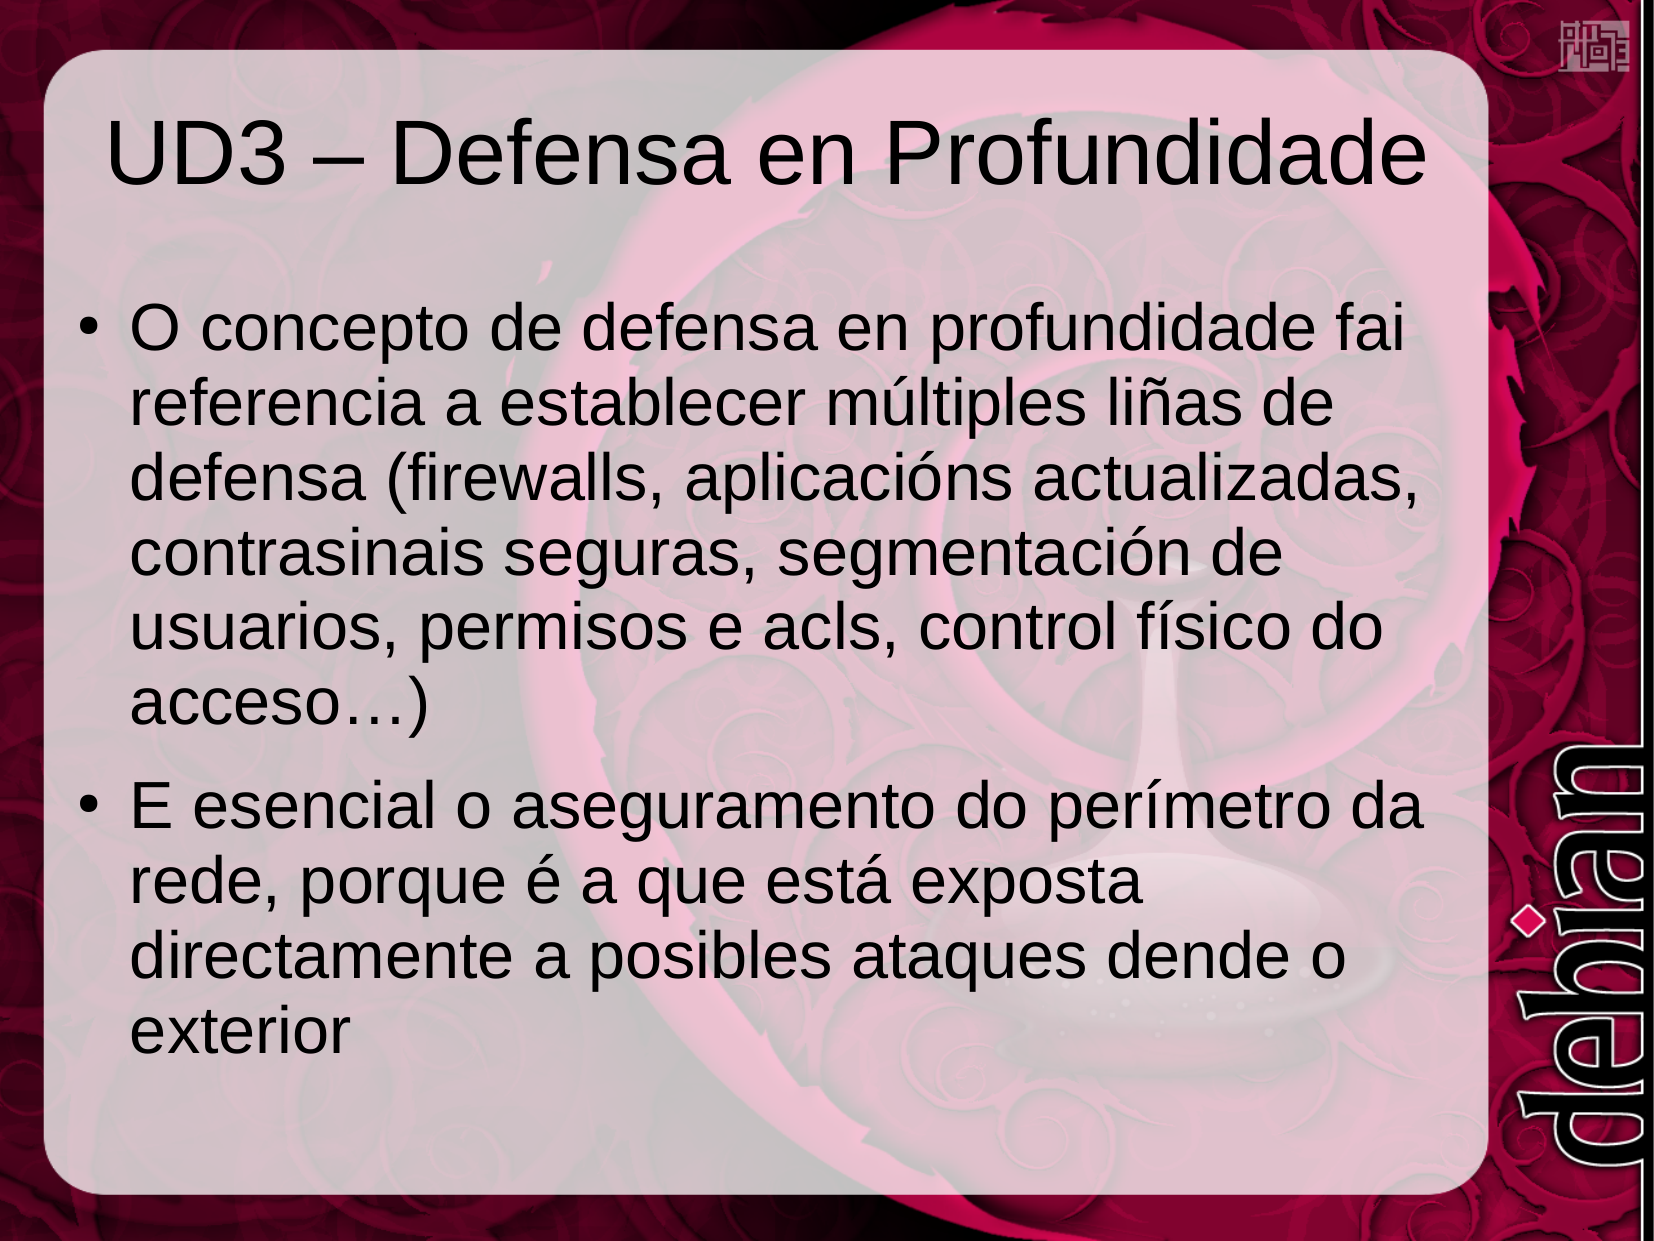

# UD3 – Defensa en Profundidade
O concepto de defensa en profundidade fai referencia a establecer múltiples liñas de defensa (firewalls, aplicacións actualizadas, contrasinais seguras, segmentación de usuarios, permisos e acls, control físico do acceso…)
E esencial o aseguramento do perímetro da rede, porque é a que está exposta directamente a posibles ataques dende o exterior